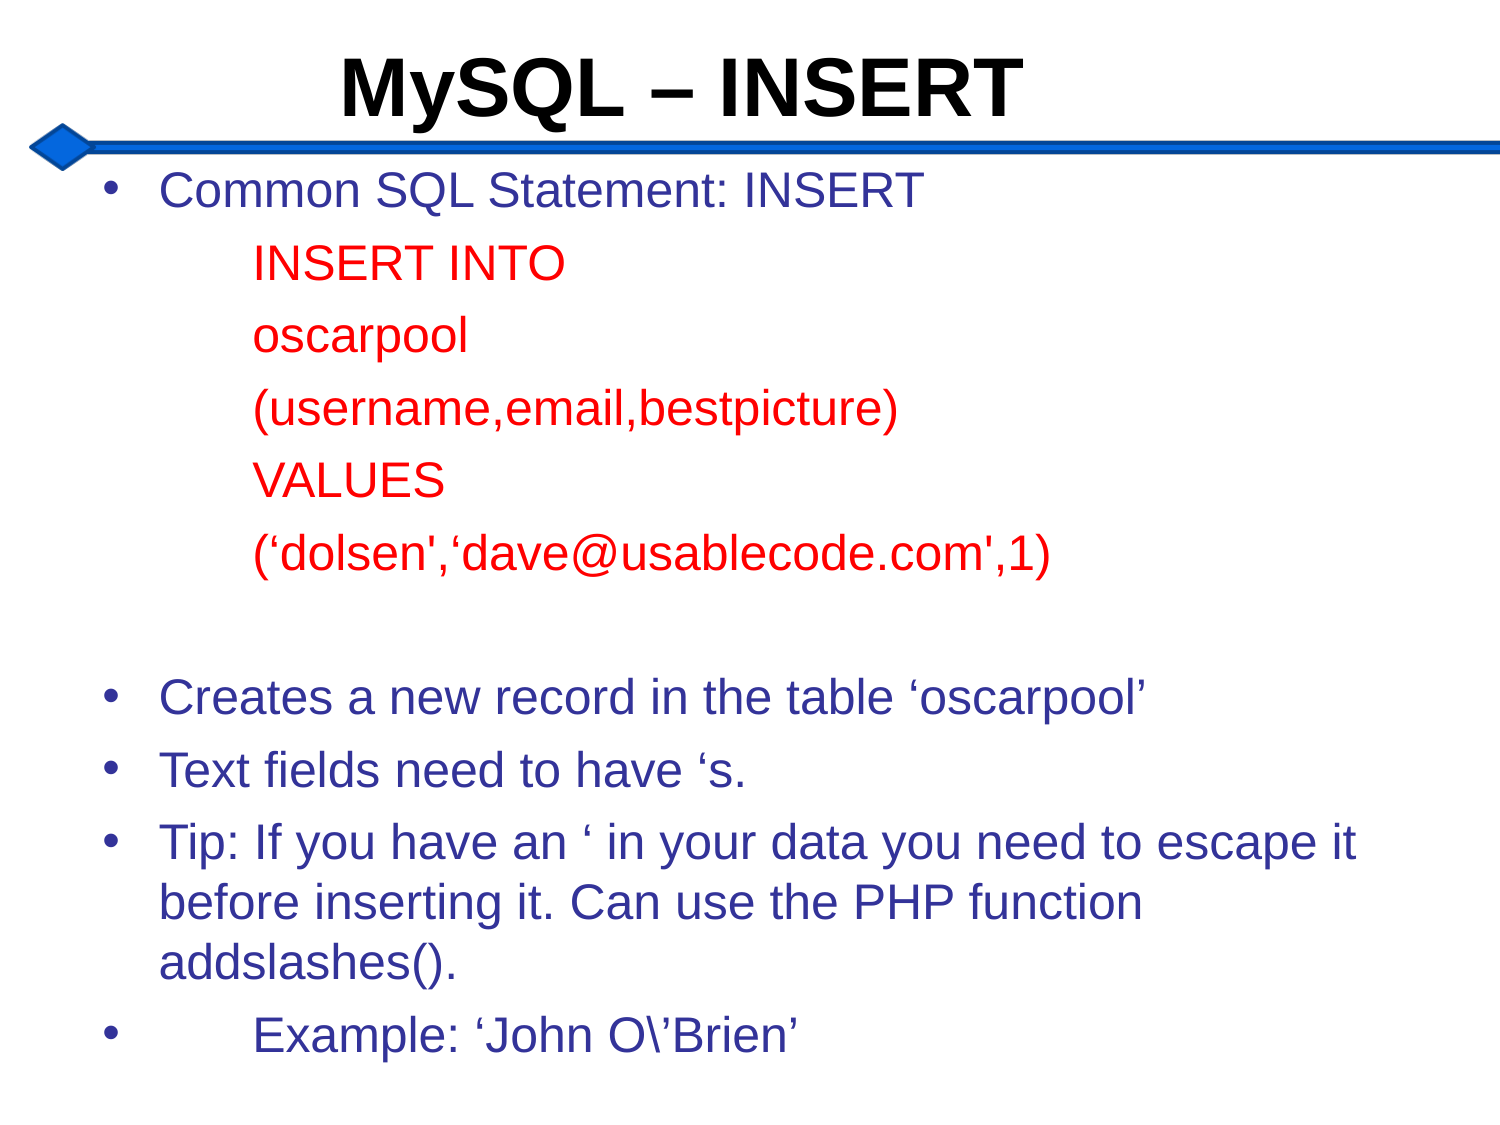

MySQL – INSERT
# Common SQL Statement: INSERT
INSERT INTO
oscarpool
(username,email,bestpicture)
VALUES
(‘dolsen',‘dave@usablecode.com',1)
Creates a new record in the table ‘oscarpool’
Text fields need to have ‘s.
Tip: If you have an ‘ in your data you need to escape it before inserting it. Can use the PHP function addslashes().
	Example: ‘John O\’Brien’